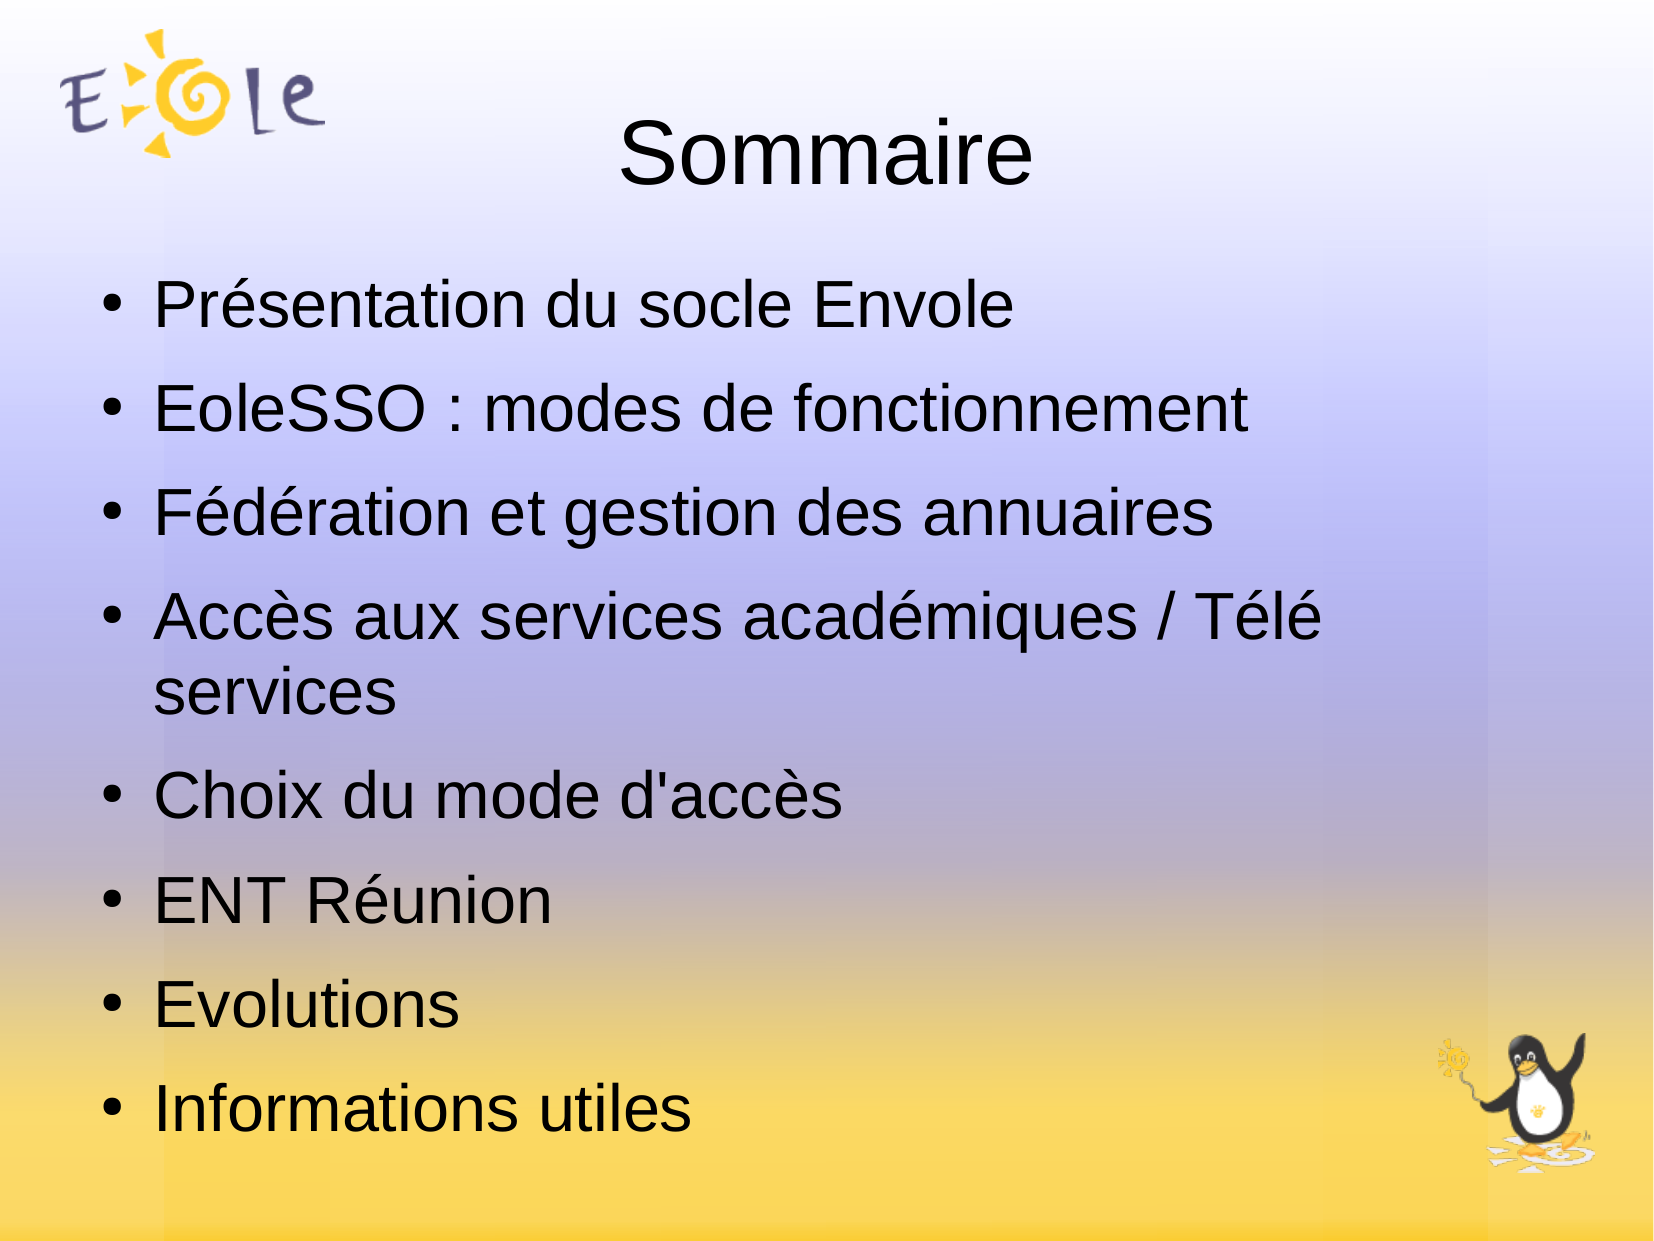

# Sommaire
Présentation du socle Envole
EoleSSO : modes de fonctionnement
Fédération et gestion des annuaires
Accès aux services académiques / Télé services
Choix du mode d'accès
ENT Réunion
Evolutions
Informations utiles